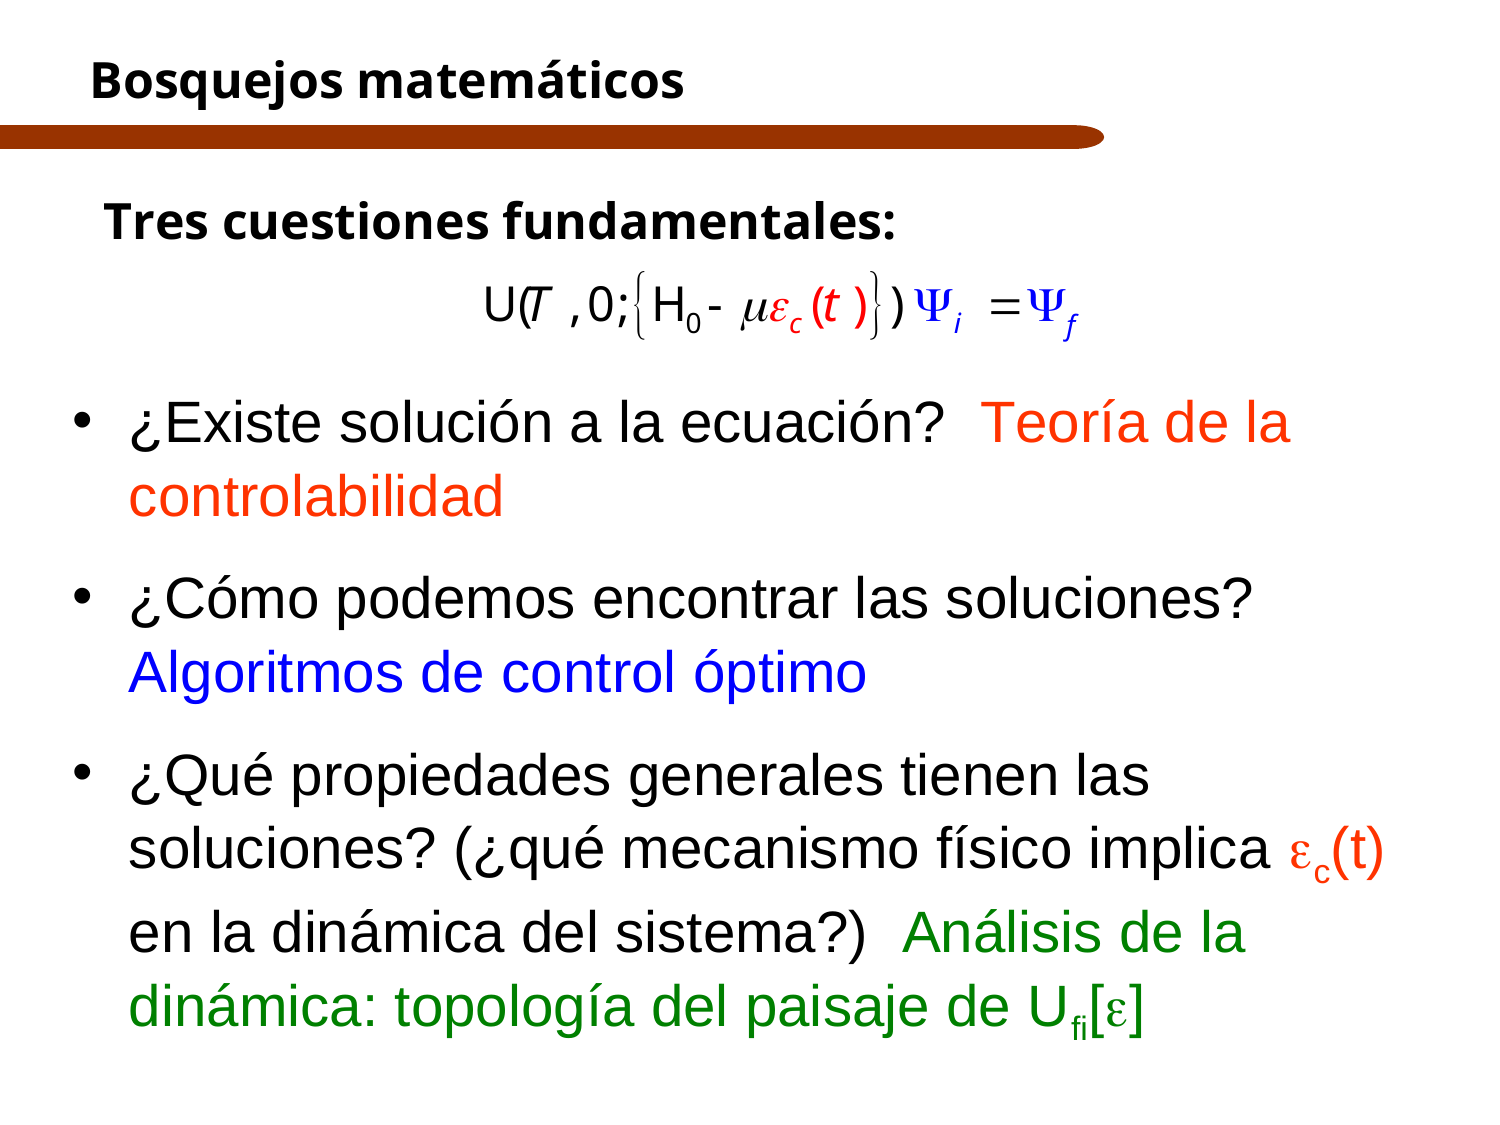

Bosquejos matemáticos
Tres cuestiones fundamentales:
# ¿Existe solución a la ecuación? Teoría de la controlabilidad
¿Cómo podemos encontrar las soluciones? Algoritmos de control óptimo
¿Qué propiedades generales tienen las soluciones? (¿qué mecanismo físico implica c(t) en la dinámica del sistema?) Análisis de la dinámica: topología del paisaje de Ufi[]